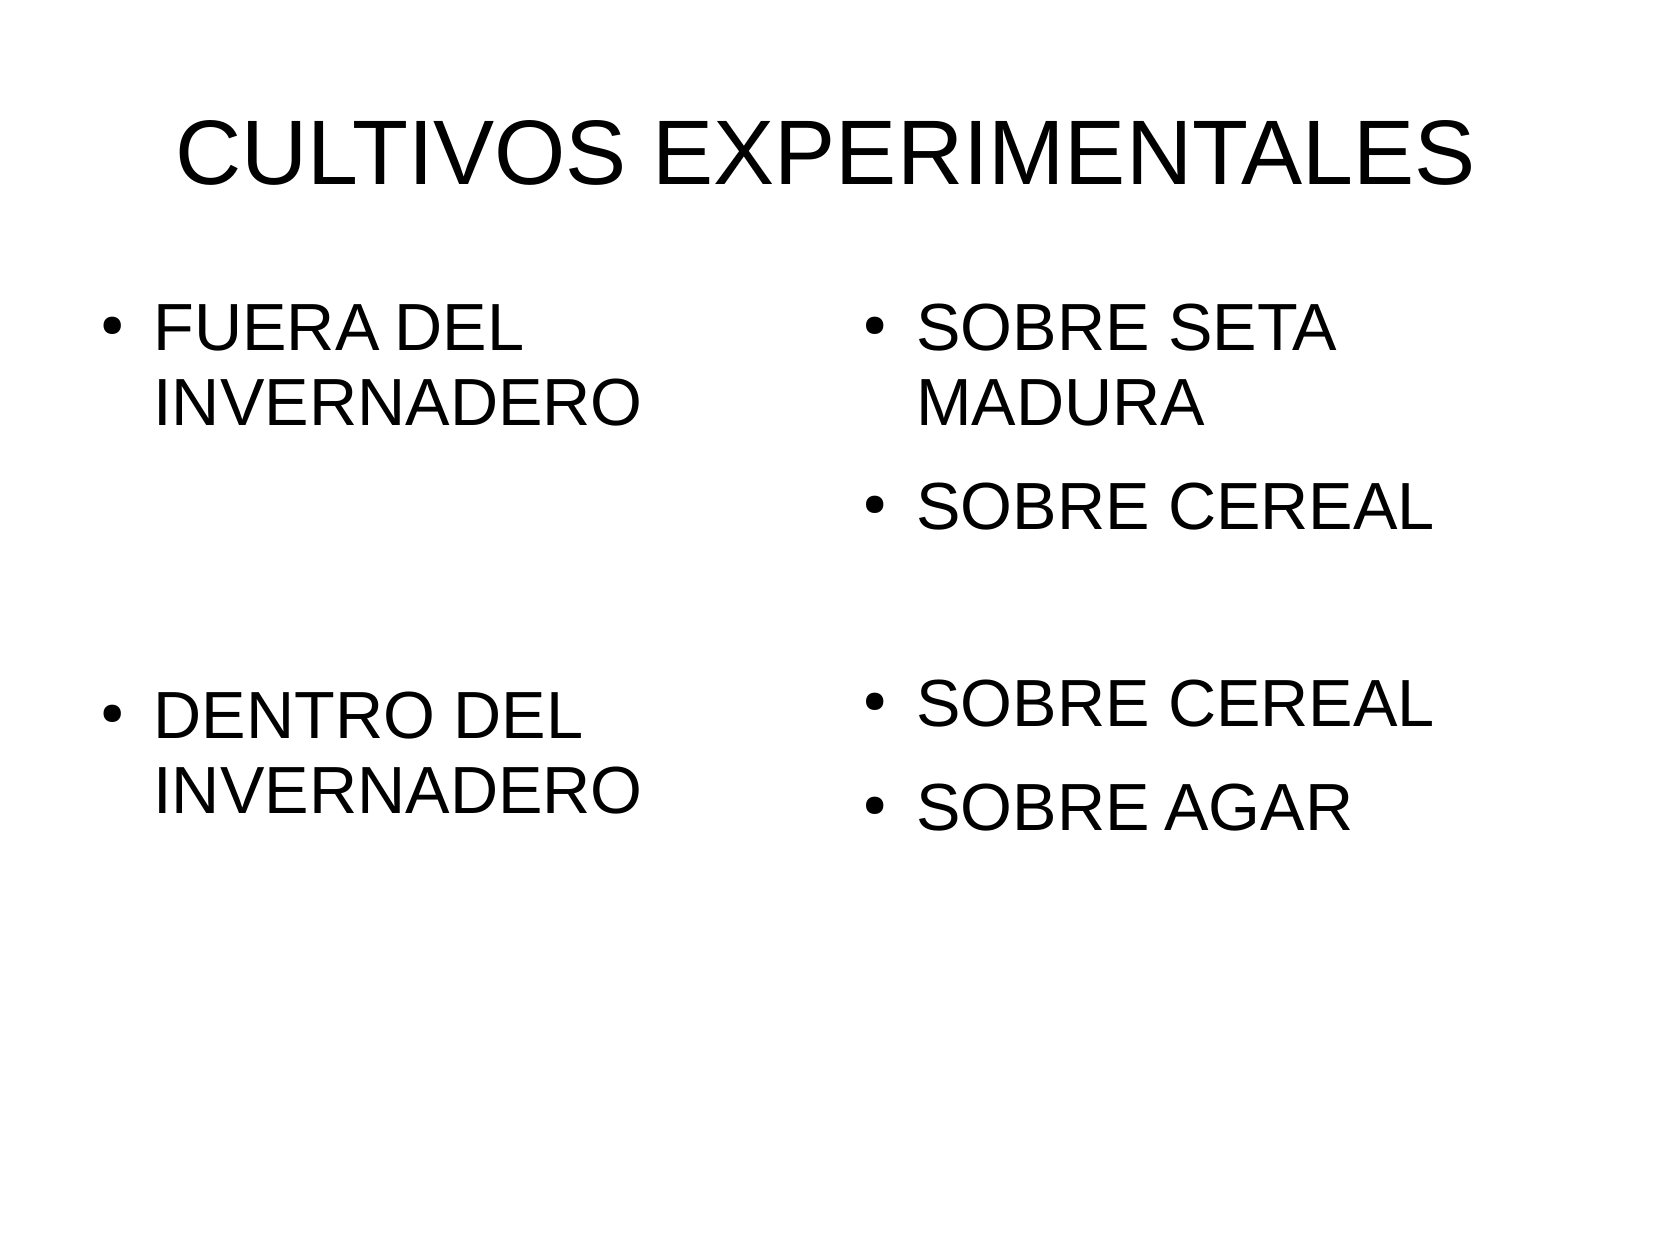

# CULTIVOS EXPERIMENTALES
FUERA DEL INVERNADERO
DENTRO DEL INVERNADERO
SOBRE SETA MADURA
SOBRE CEREAL
SOBRE CEREAL
SOBRE AGAR